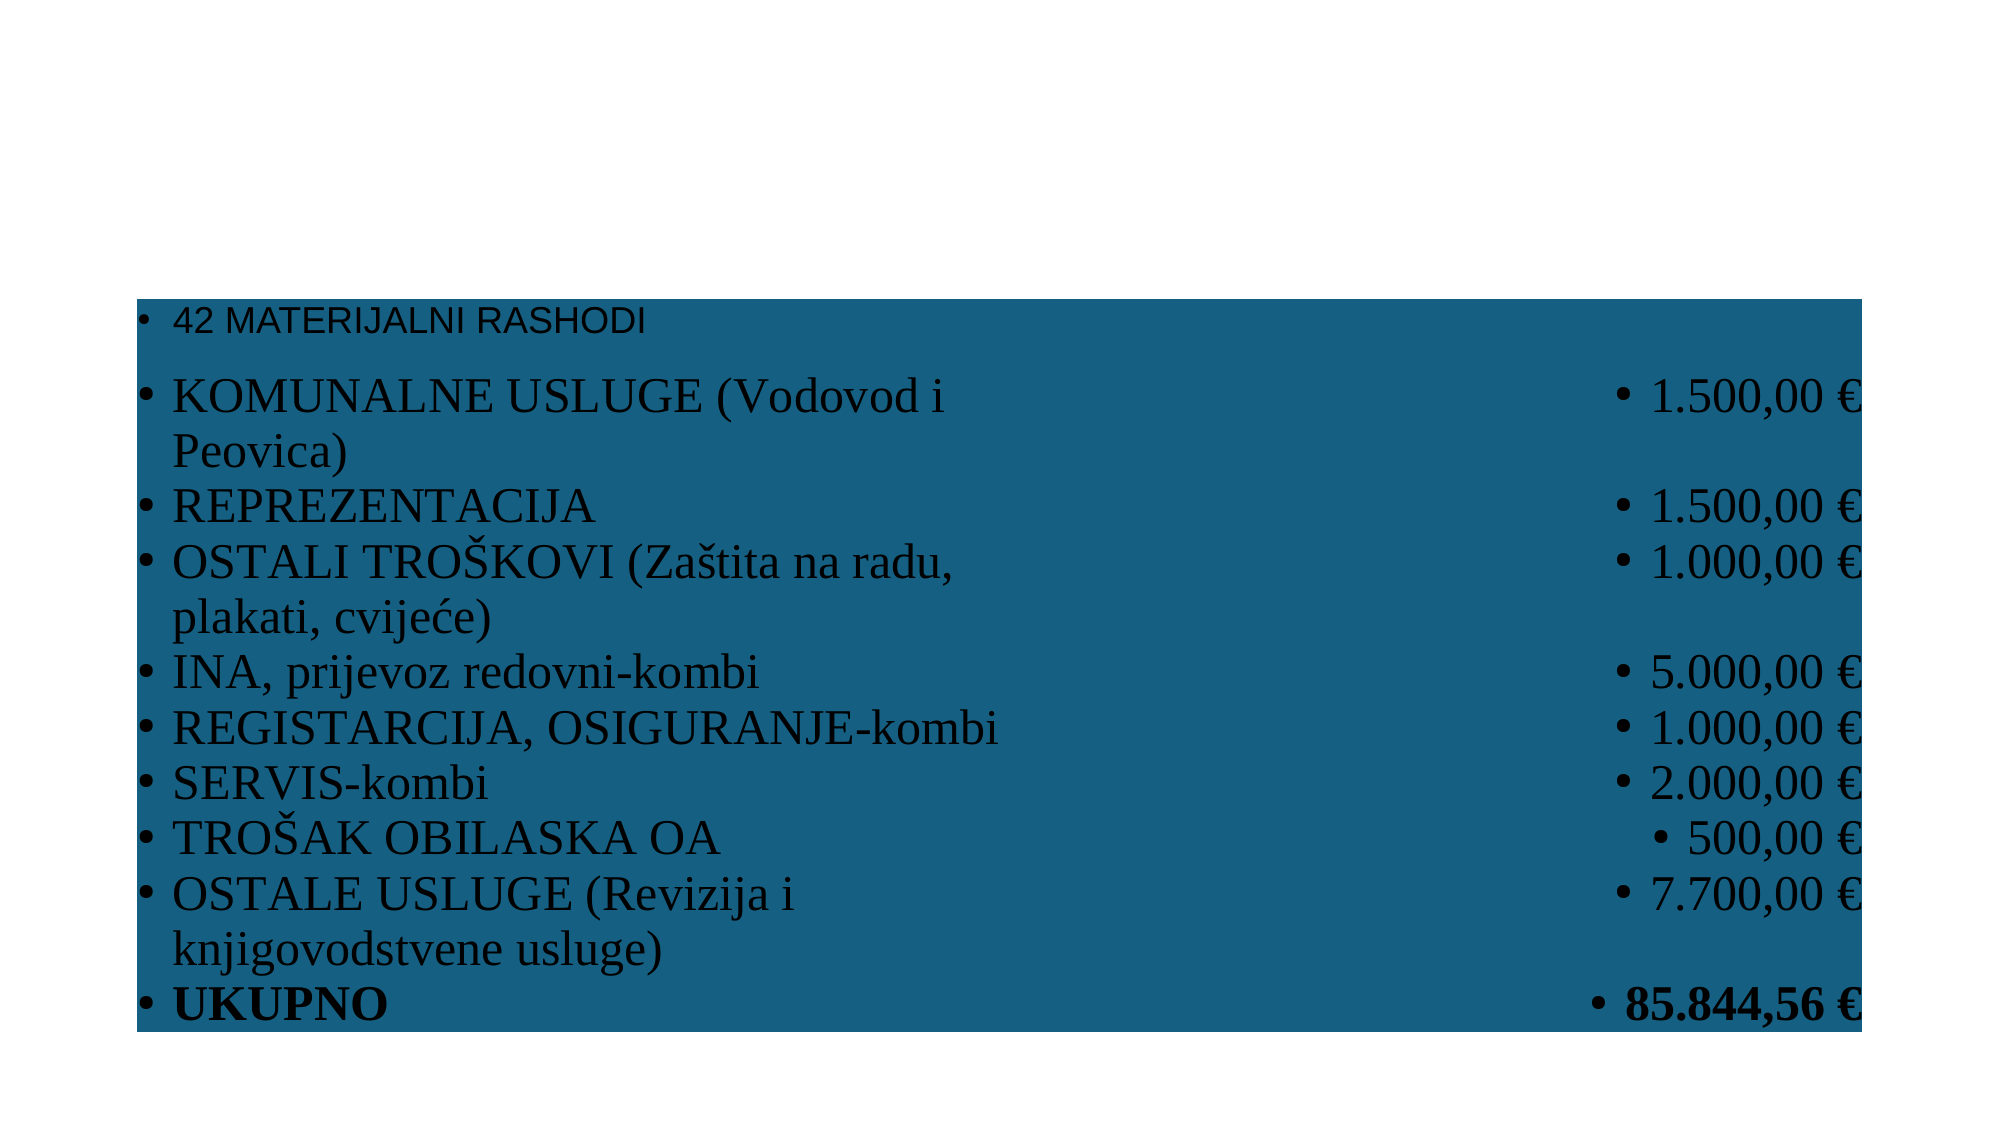

| 42 MATERIJALNI RASHODI | |
| --- | --- |
| KOMUNALNE USLUGE (Vodovod i Peovica) | 1.500,00 € |
| REPREZENTACIJA | 1.500,00 € |
| OSTALI TROŠKOVI (Zaštita na radu, plakati, cvijeće) | 1.000,00 € |
| INA, prijevoz redovni-kombi | 5.000,00 € |
| REGISTARCIJA, OSIGURANJE-kombi | 1.000,00 € |
| SERVIS-kombi | 2.000,00 € |
| TROŠAK OBILASKA OA | 500,00 € |
| OSTALE USLUGE (Revizija i knjigovodstvene usluge) | 7.700,00 € |
| UKUPNO | 85.844,56 € |